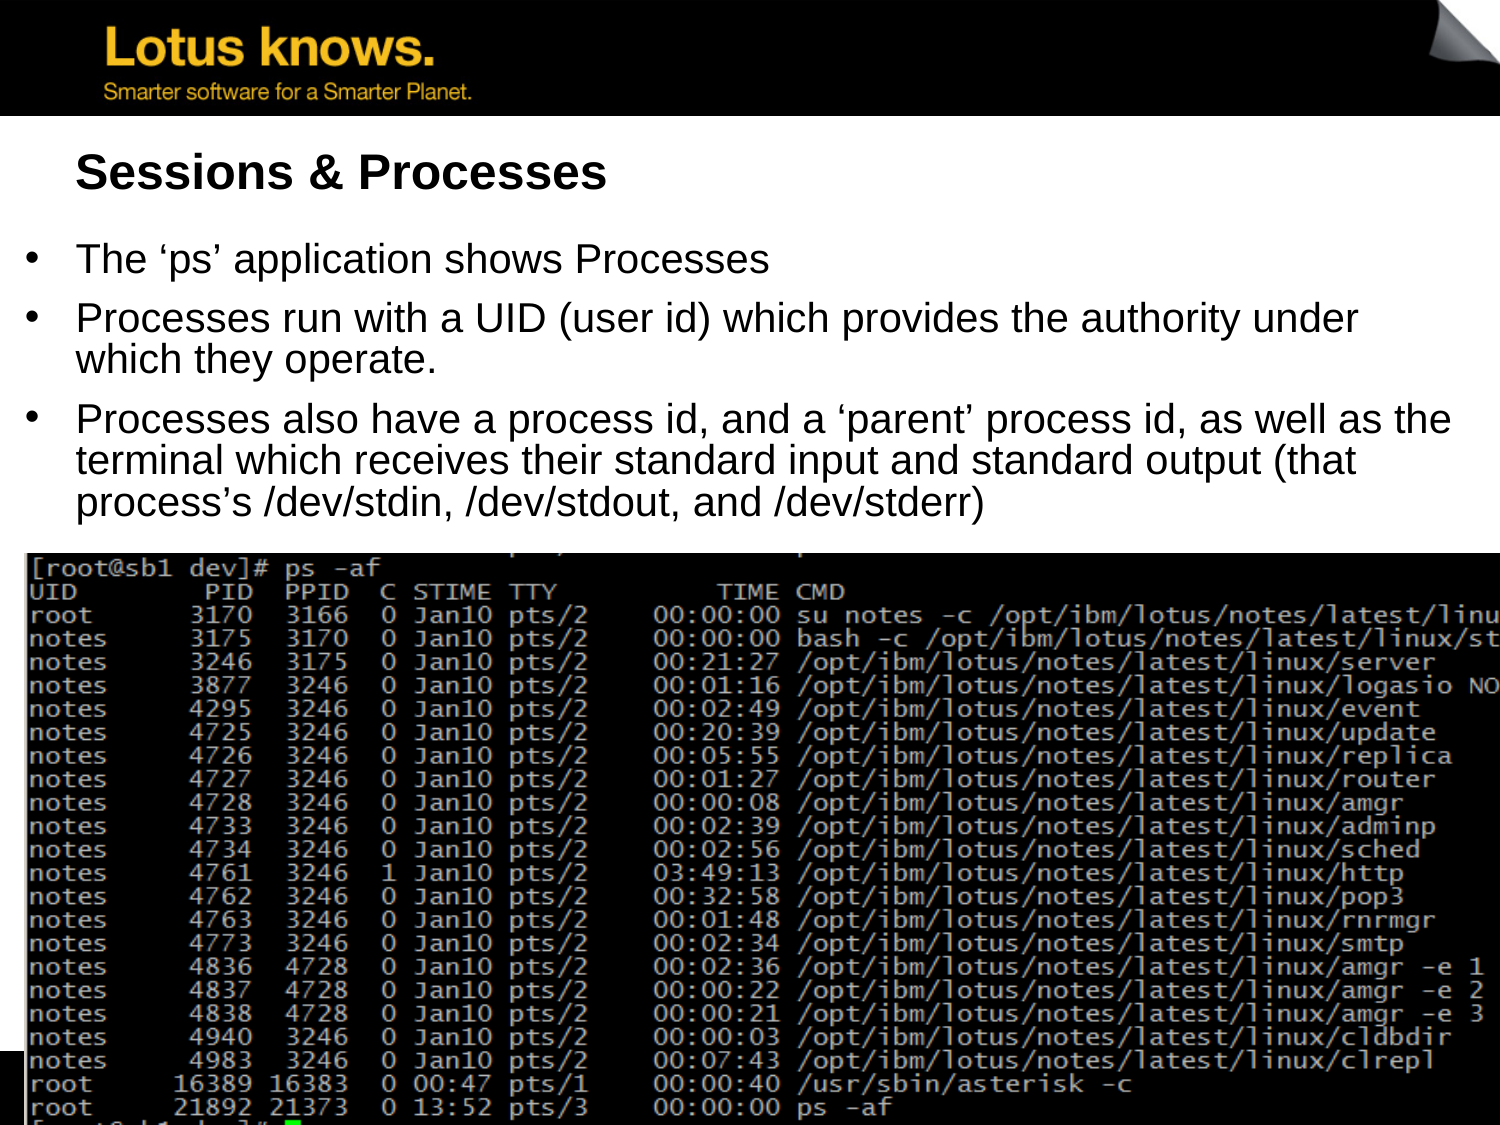

# Sessions & Processes
The ‘ps’ application shows Processes
Processes run with a UID (user id) which provides the authority under which they operate.
Processes also have a process id, and a ‘parent’ process id, as well as the terminal which receives their standard input and standard output (that process’s /dev/stdin, /dev/stdout, and /dev/stderr)